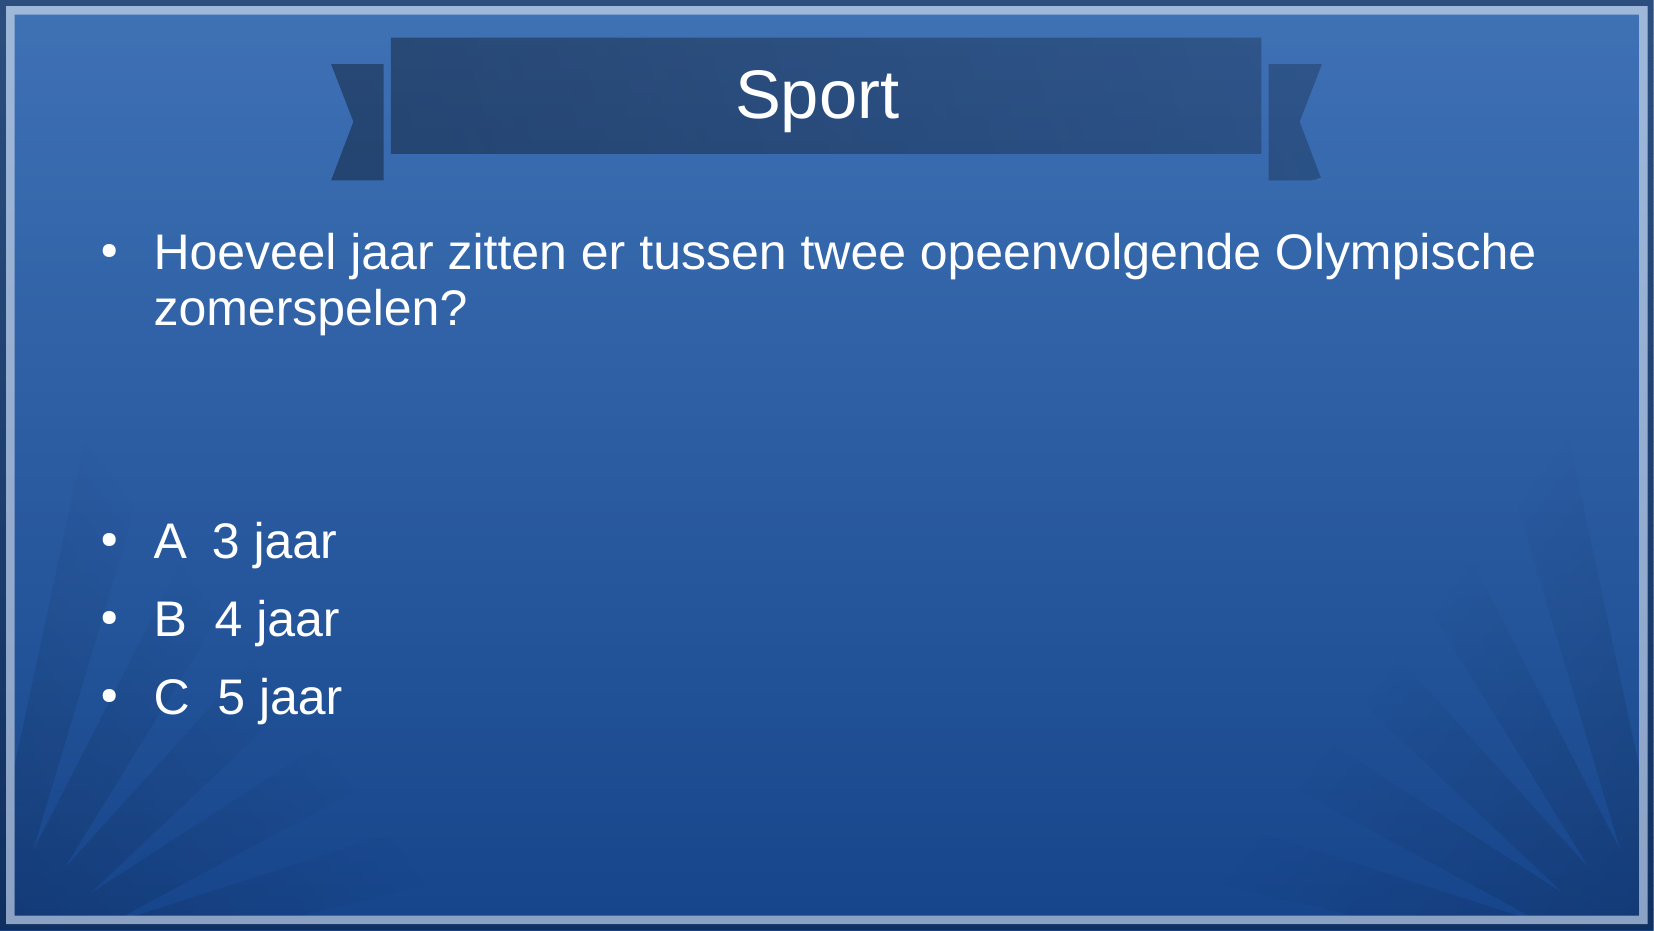

# Sport
Hoeveel jaar zitten er tussen twee opeenvolgende Olympische zomerspelen?
A 3 jaar
B 4 jaar
C 5 jaar